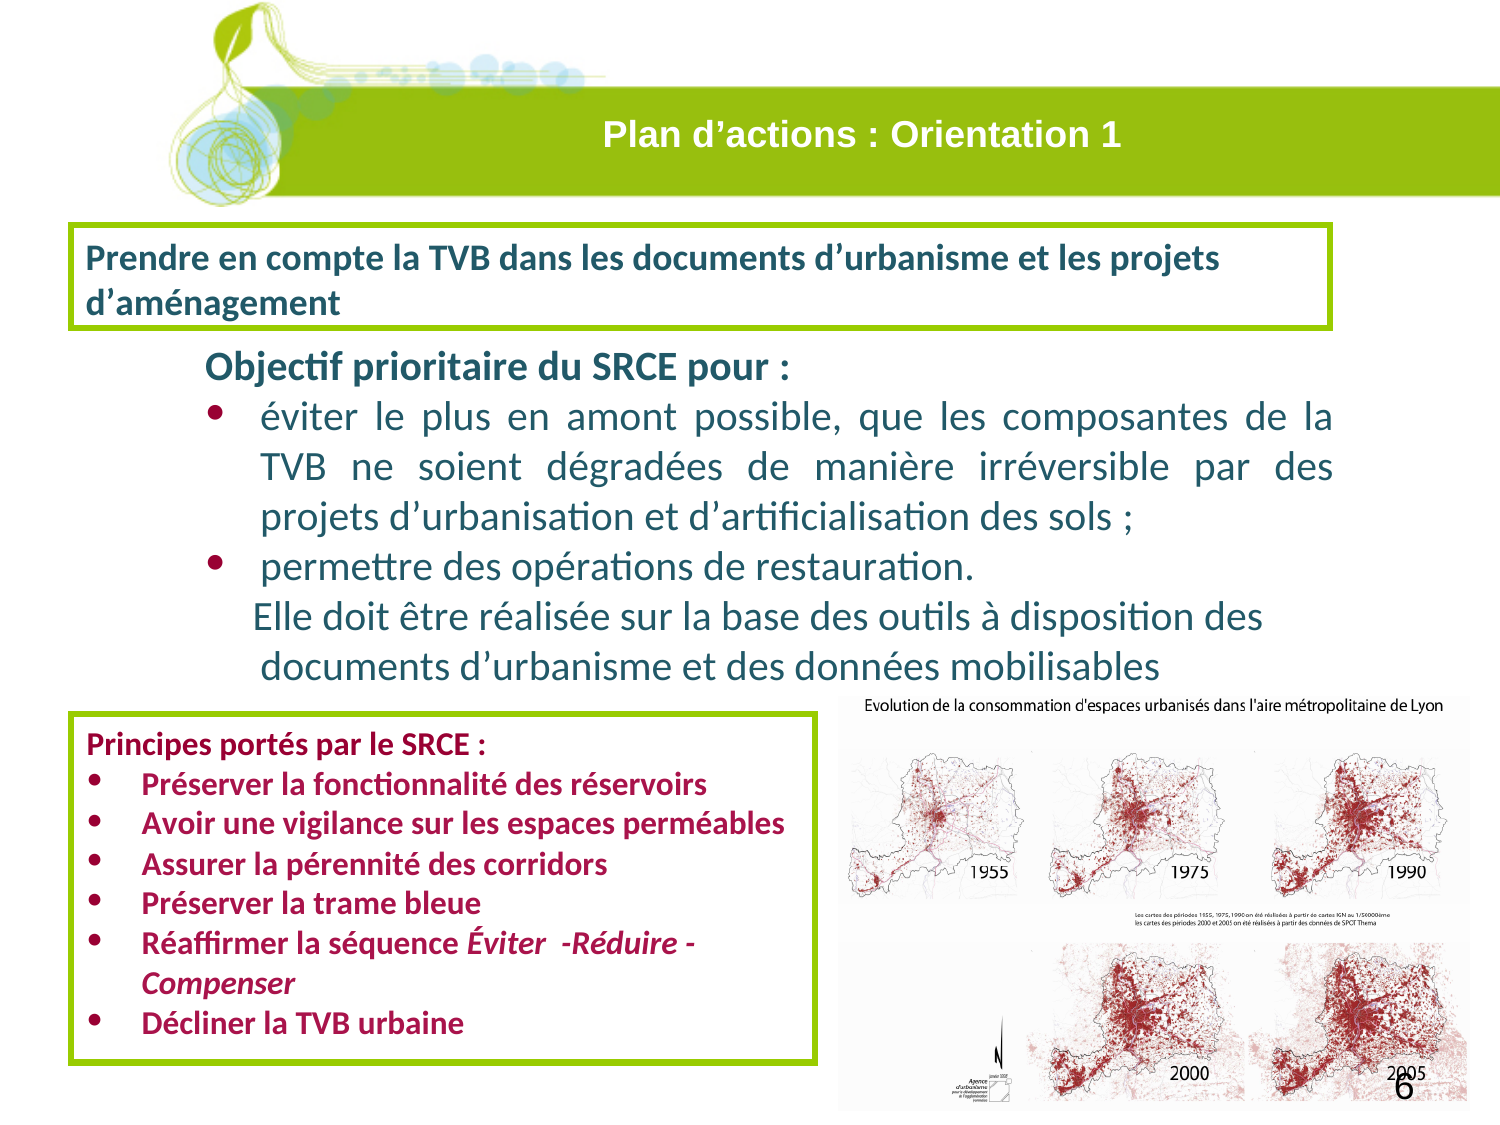

Plan d’actions : Orientation 1
Prendre en compte la TVB dans les documents d’urbanisme et les projets d’aménagement
Objectif prioritaire du SRCE pour :
éviter le plus en amont possible, que les composantes de la TVB ne soient dégradées de manière irréversible par des projets d’urbanisation et d’artificialisation des sols ;
permettre des opérations de restauration.
 Elle doit être réalisée sur la base des outils à disposition des documents d’urbanisme et des données mobilisables
Principes portés par le SRCE :
Préserver la fonctionnalité des réservoirs
Avoir une vigilance sur les espaces perméables
Assurer la pérennité des corridors
Préserver la trame bleue
Réaffirmer la séquence Éviter -Réduire - Compenser
Décliner la TVB urbaine